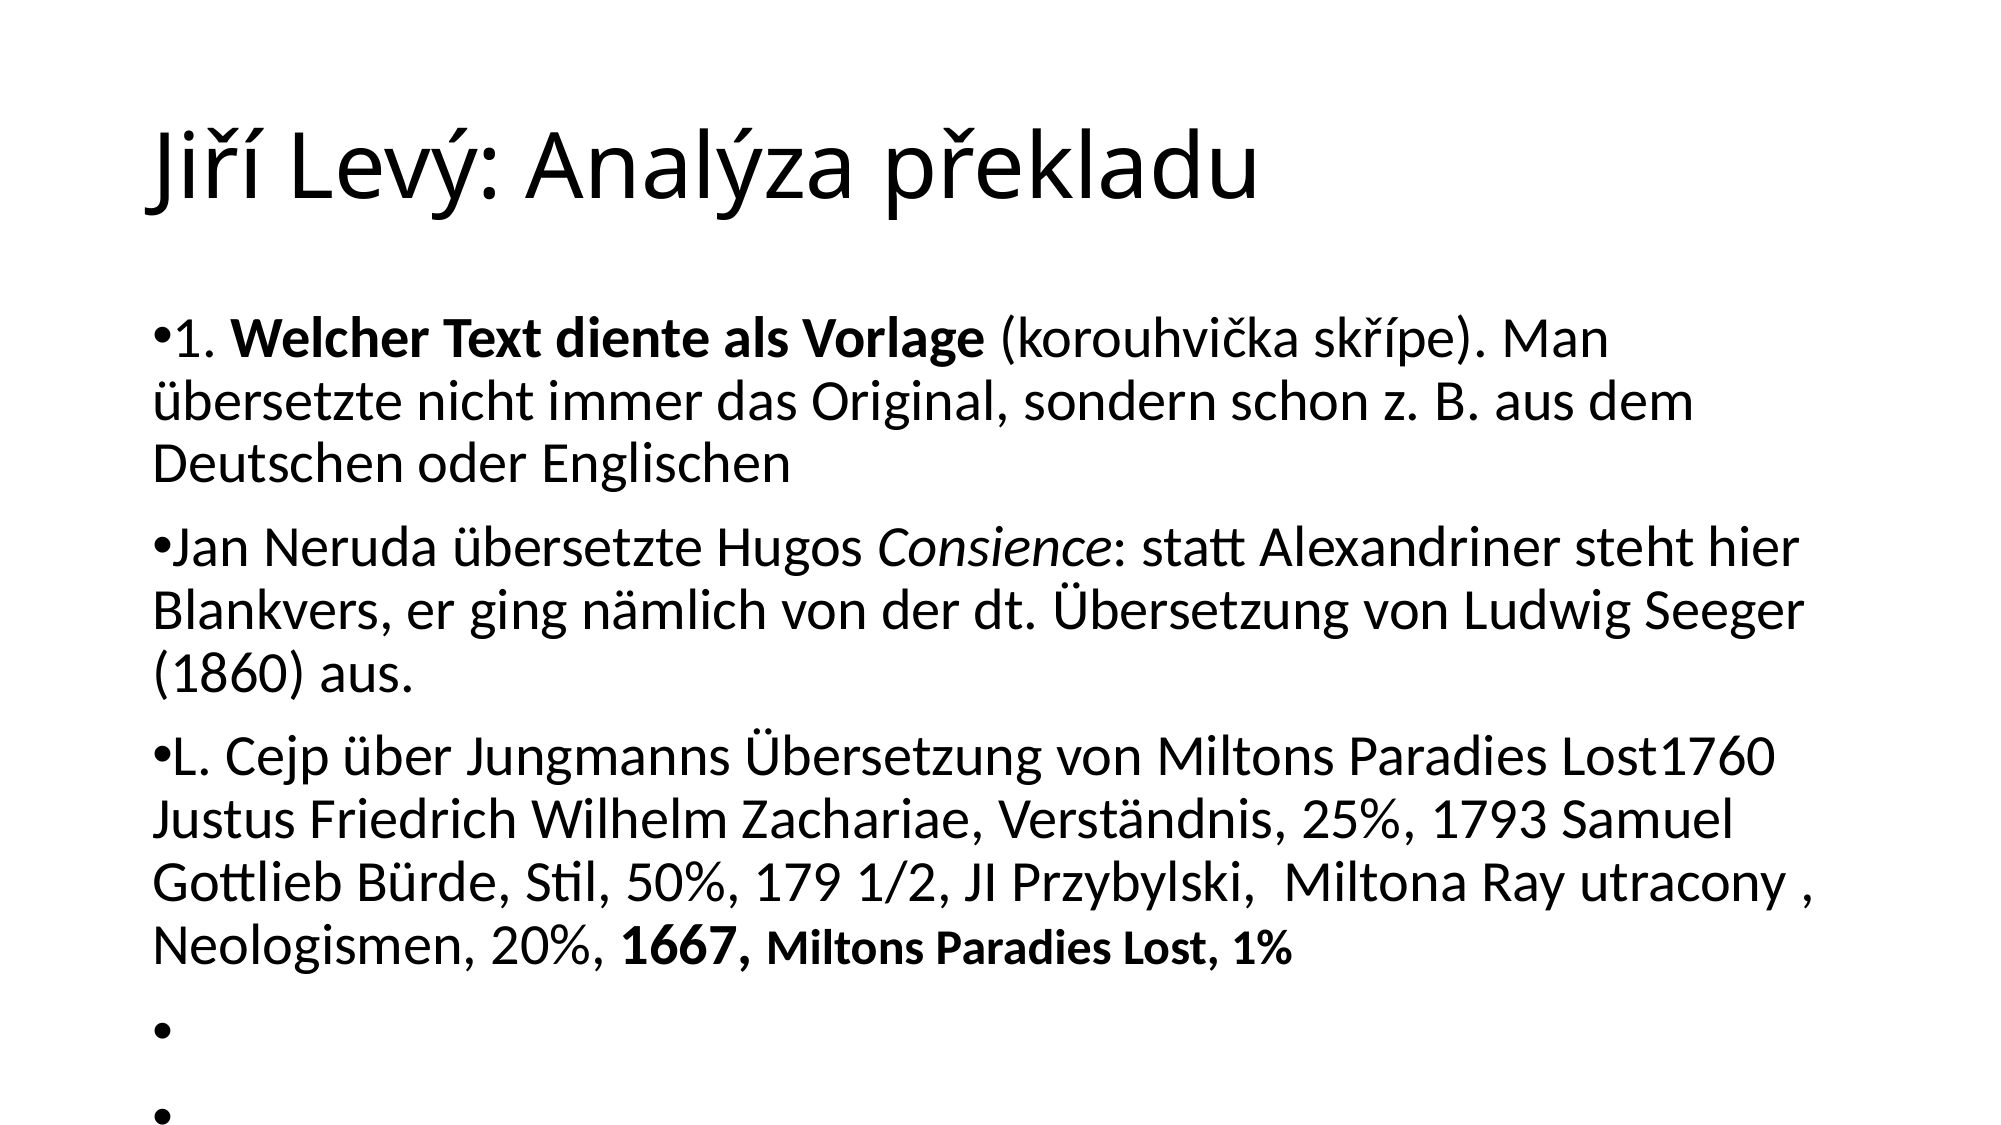

# Jiří Levý: Analýza překladu
1. Welcher Text diente als Vorlage (korouhvička skřípe). Man übersetzte nicht immer das Original, sondern schon z. B. aus dem Deutschen oder Englischen
Jan Neruda übersetzte Hugos Consience: statt Alexandriner steht hier Blankvers, er ging nämlich von der dt. Übersetzung von Ludwig Seeger (1860) aus.
L. Cejp über Jungmanns Übersetzung von Miltons Paradies Lost1760 Justus Friedrich Wilhelm Zachariae, Verständnis, 25%, 1793 Samuel Gottlieb Bürde, Stil, 50%, 179 1/2, JI Przybylski, Miltona Ray utracony , Neologismen, 20%, 1667, Miltons Paradies Lost, 1%